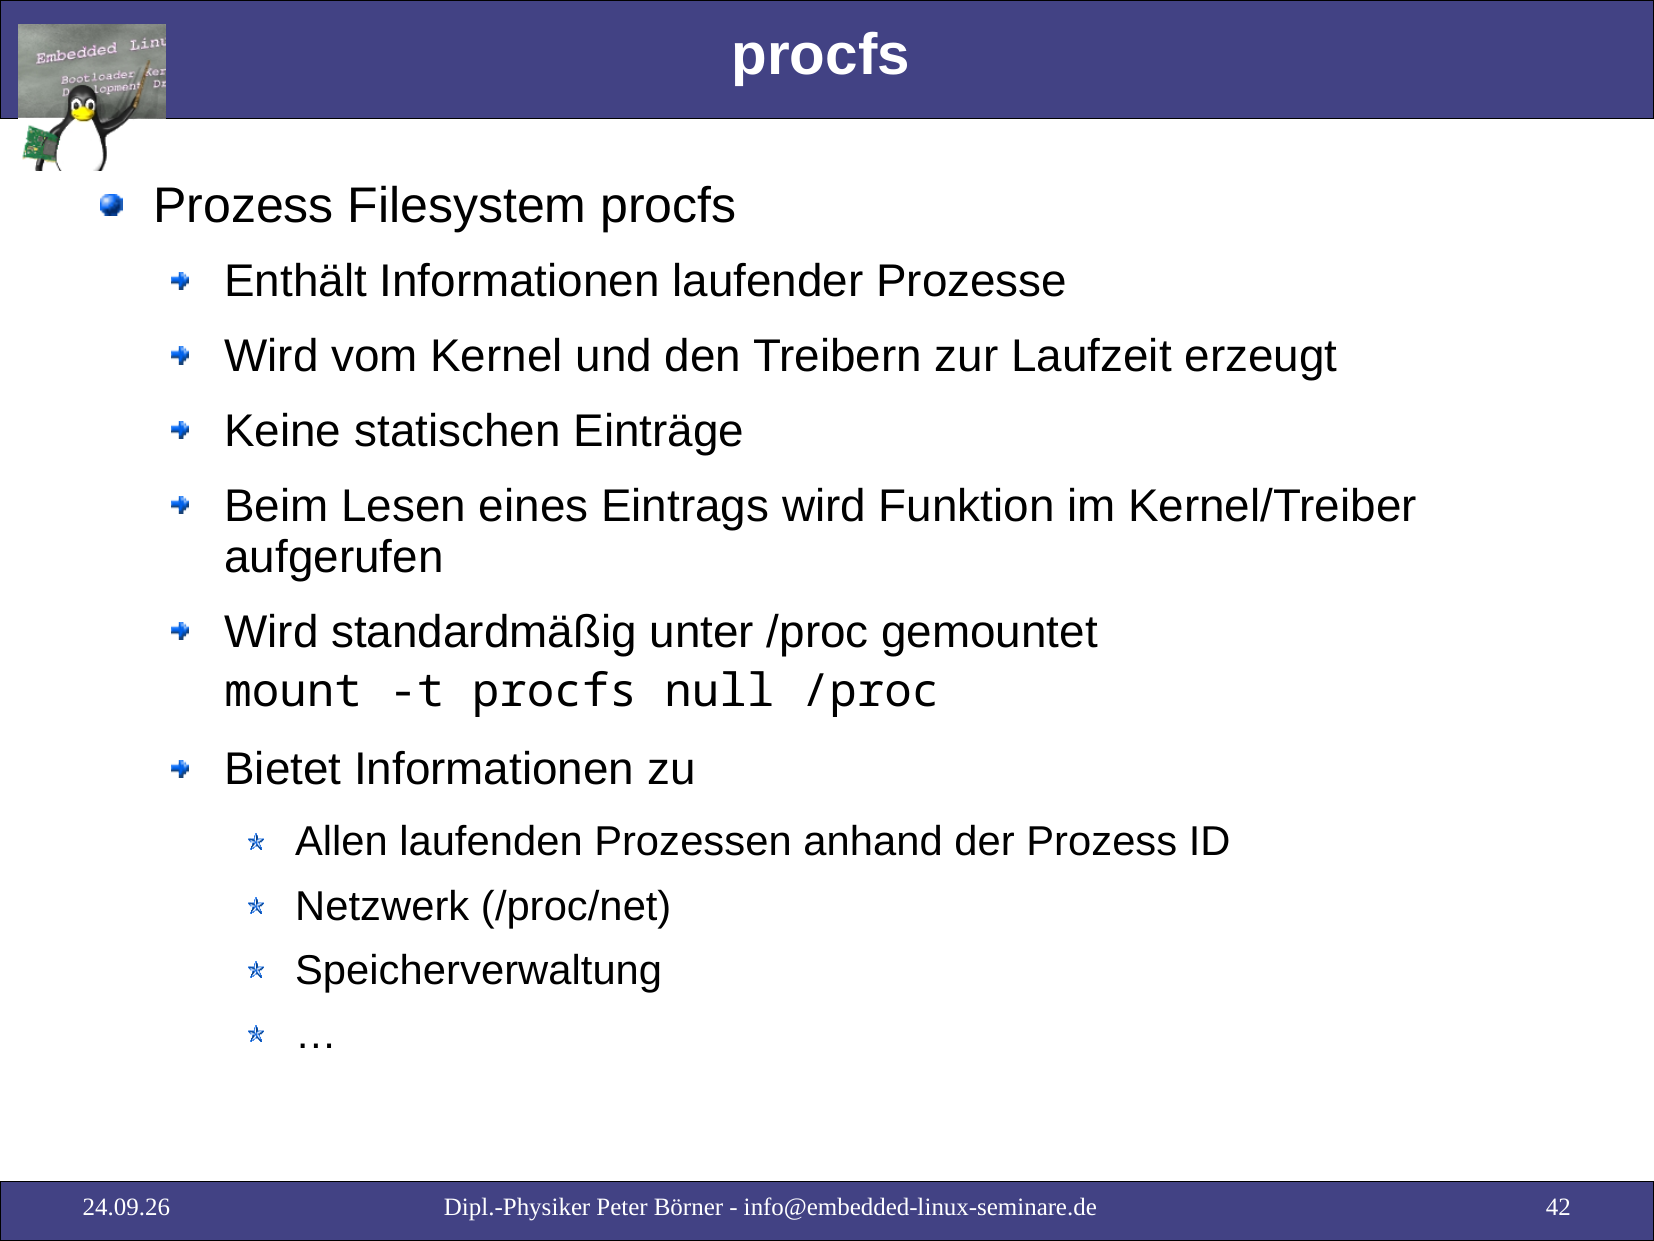

# procfs
Prozess Filesystem procfs
Enthält Informationen laufender Prozesse
Wird vom Kernel und den Treibern zur Laufzeit erzeugt
Keine statischen Einträge
Beim Lesen eines Eintrags wird Funktion im Kernel/Treiber aufgerufen
Wird standardmäßig unter /proc gemountet
mount -t procfs null /proc
Bietet Informationen zu
Allen laufenden Prozessen anhand der Prozess ID
Netzwerk (/proc/net)
Speicherverwaltung
…
 Dipl.-Physiker Peter Börner - info@embedded-linux-seminare.de
42